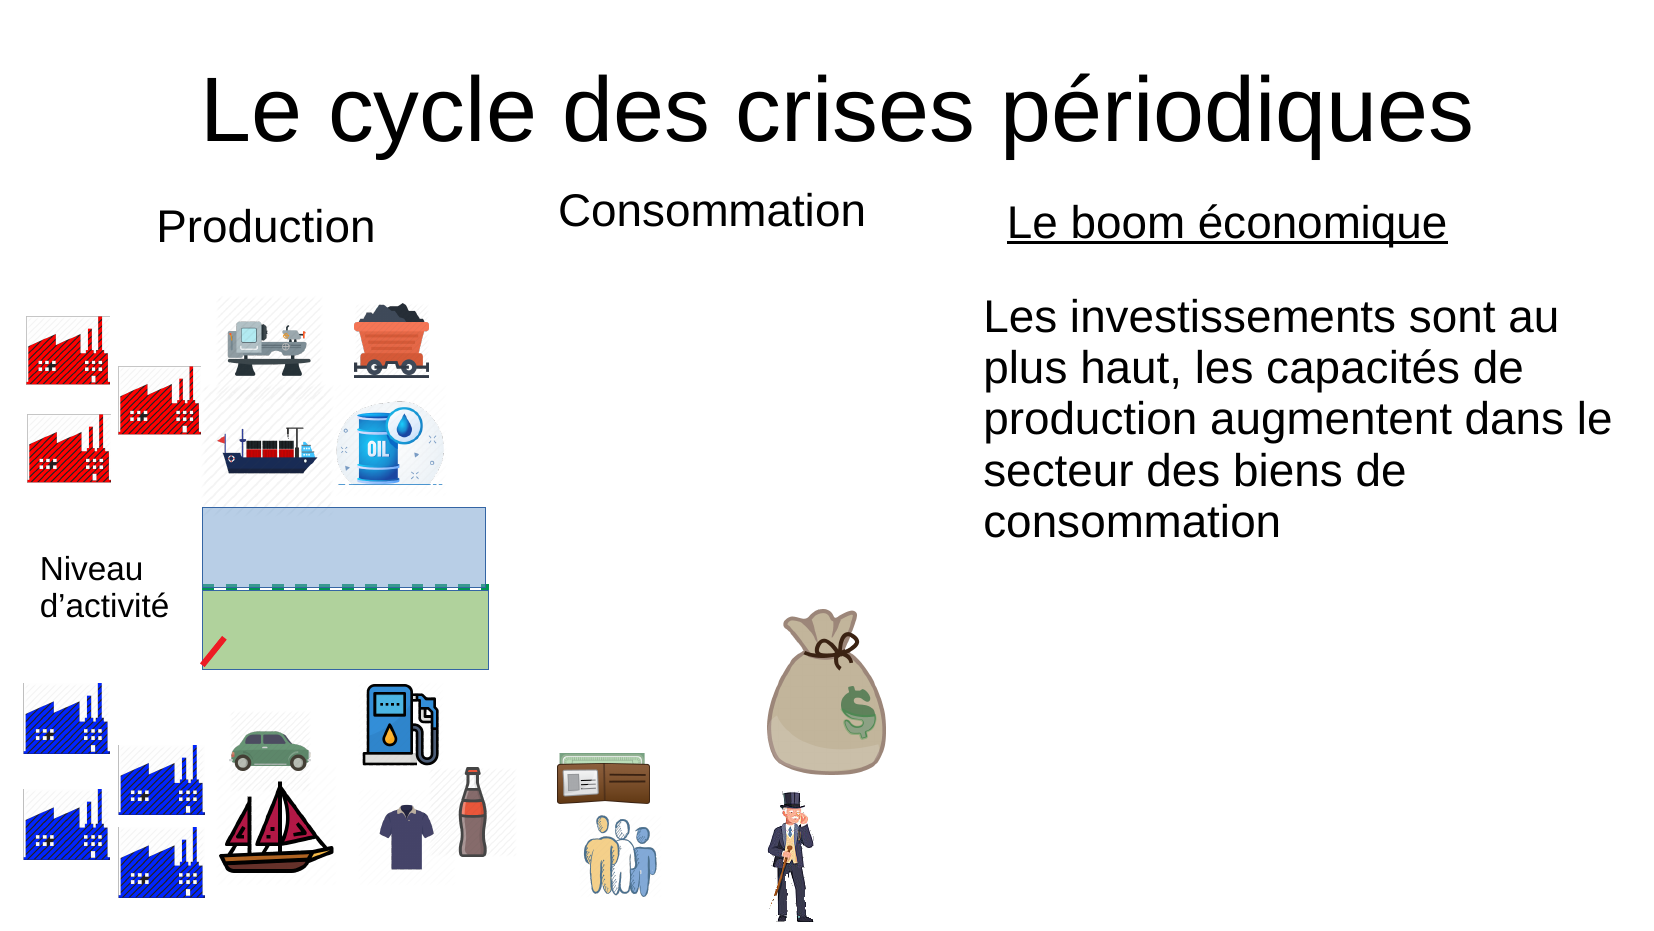

# Le cycle des crises périodiques
Consommation
Le boom économique
Production
Les investissements sont au plus haut, les capacités de production augmentent dans le secteur des biens de consommation
Niveau d’activité